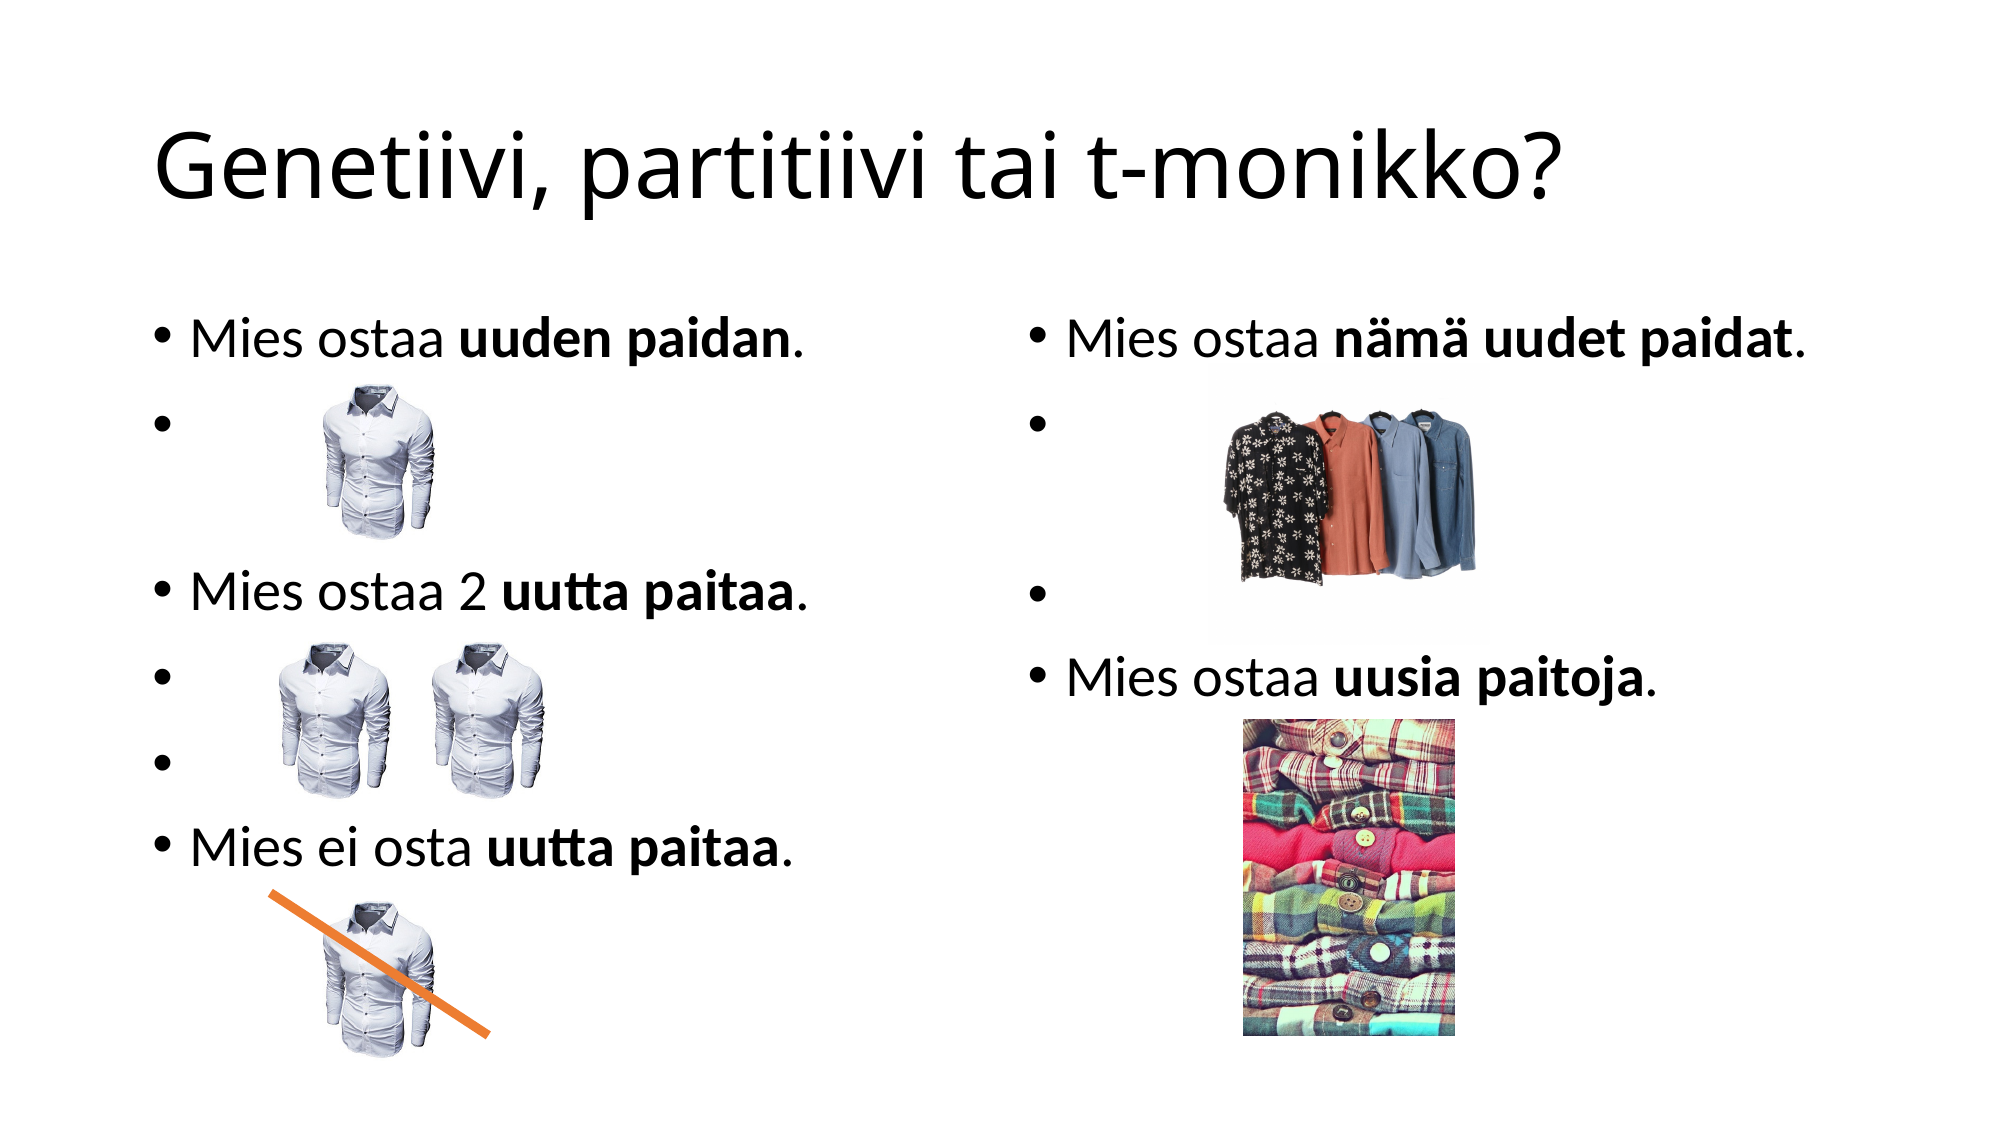

# Genetiivi, partitiivi tai t-monikko?
Mies ostaa uuden paidan.
Mies ostaa 2 uutta paitaa.
Mies ei osta uutta paitaa.
Mies ostaa nämä uudet paidat.
Mies ostaa uusia paitoja.